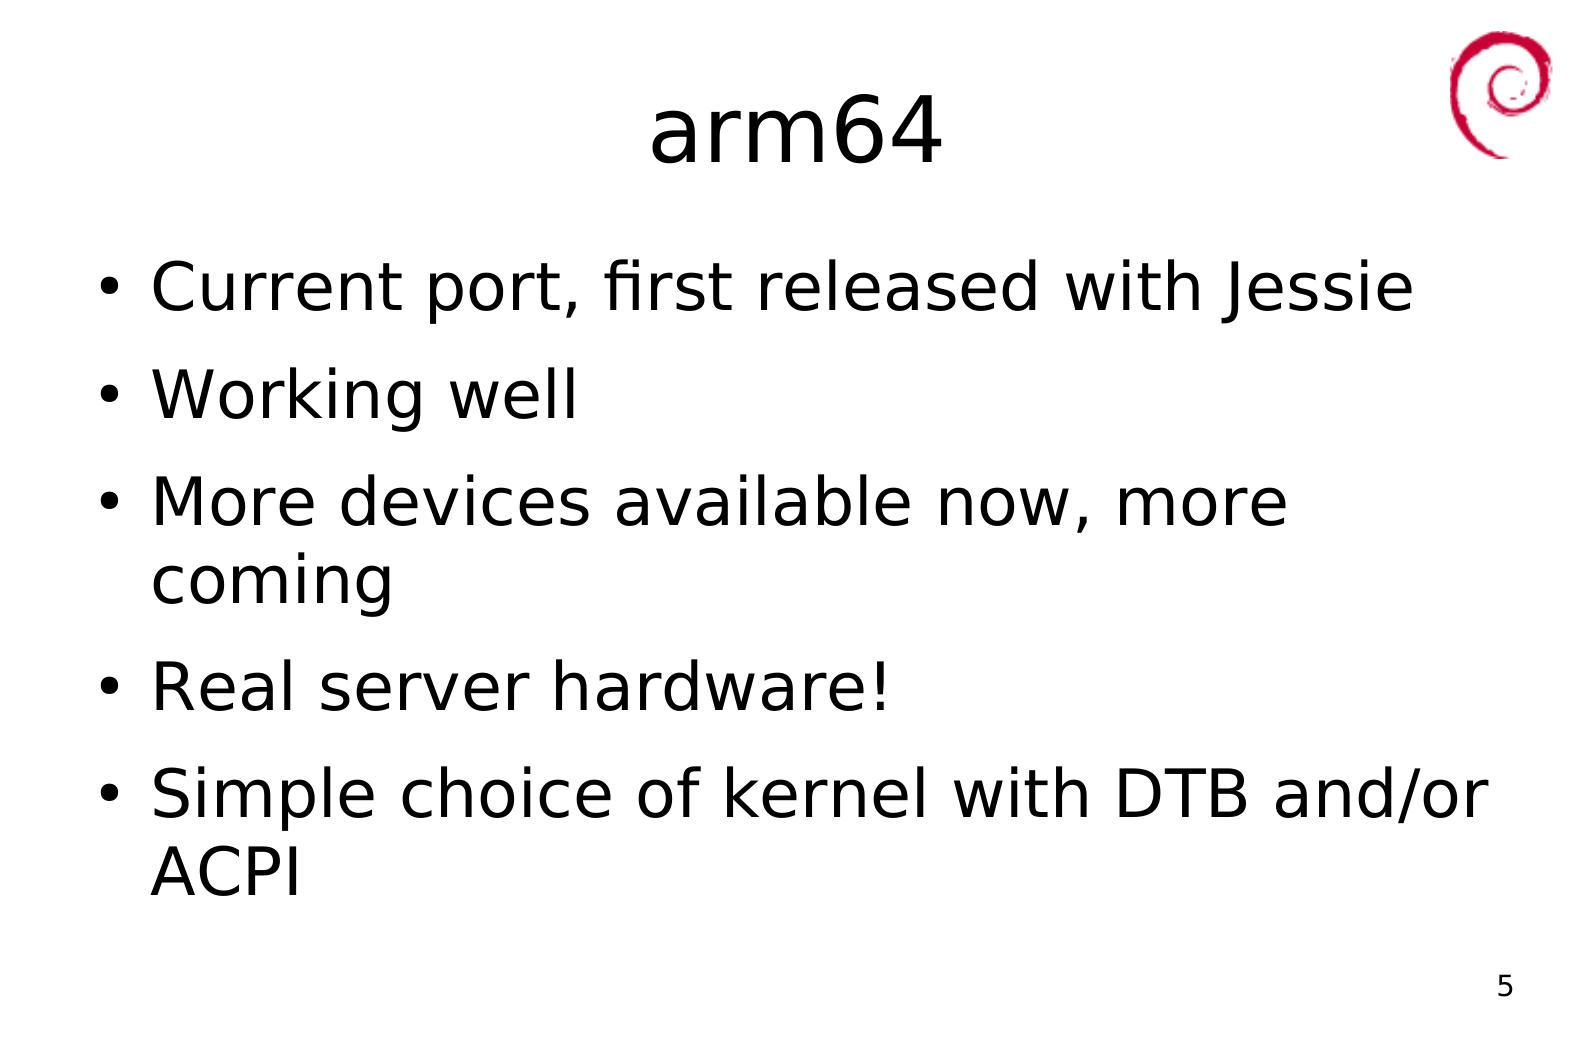

# arm64
Current port, first released with Jessie
Working well
More devices available now, more coming
Real server hardware!
Simple choice of kernel with DTB and/or ACPI
5